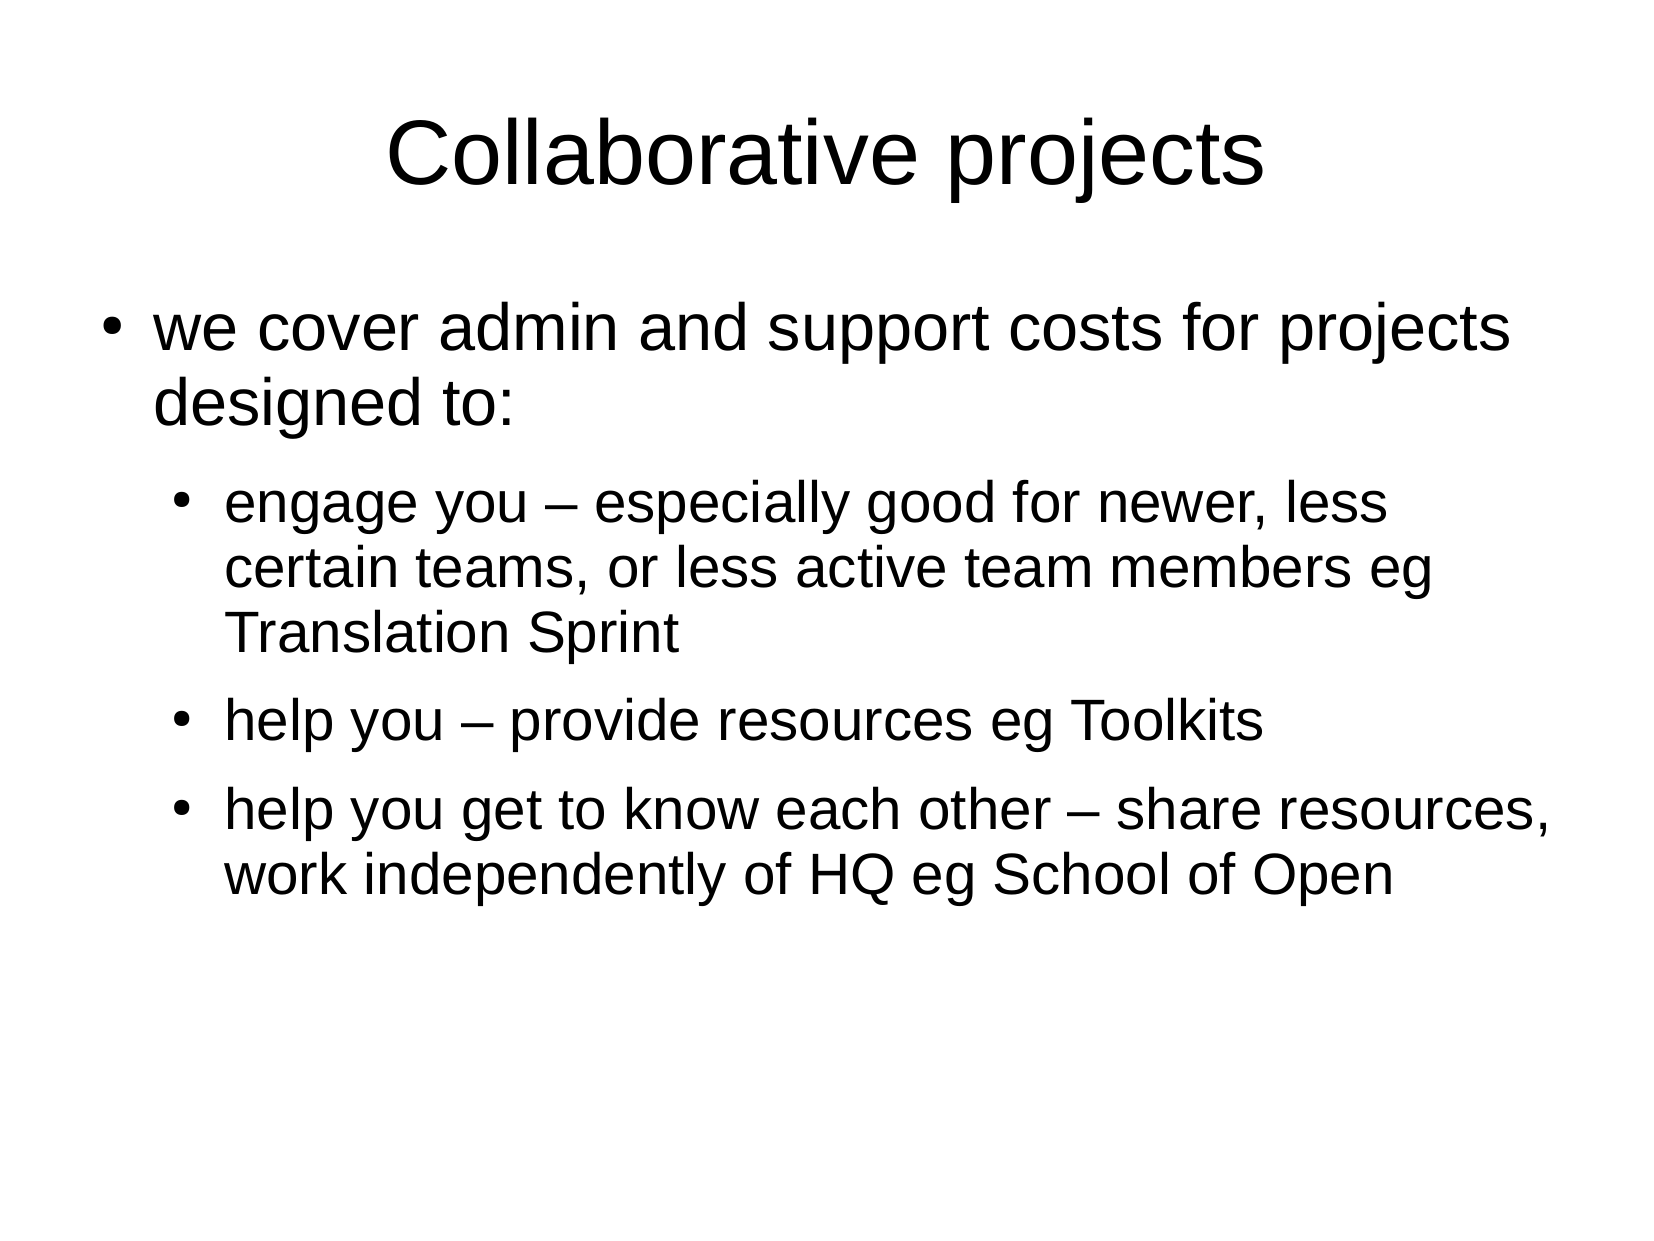

# Collaborative projects
we cover admin and support costs for projects designed to:
engage you – especially good for newer, less certain teams, or less active team members eg Translation Sprint
help you – provide resources eg Toolkits
help you get to know each other – share resources, work independently of HQ eg School of Open